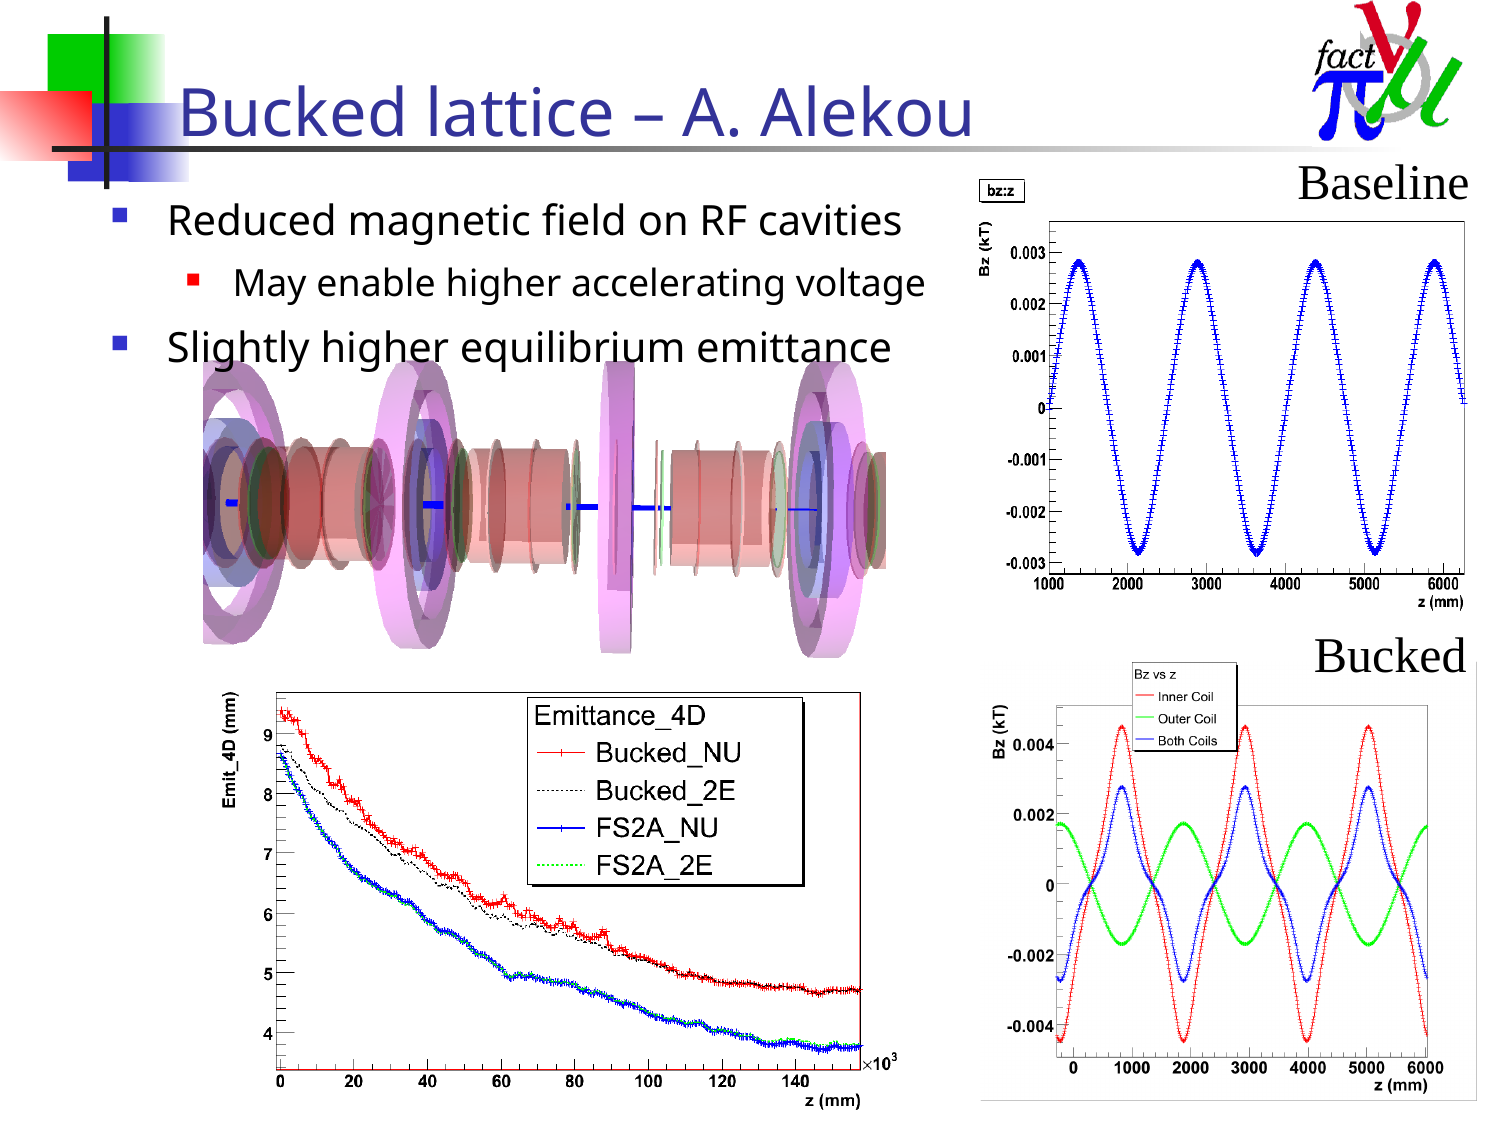

# Bucked lattice – A. Alekou
Baseline
Reduced magnetic field on RF cavities
May enable higher accelerating voltage
Slightly higher equilibrium emittance
Bucked